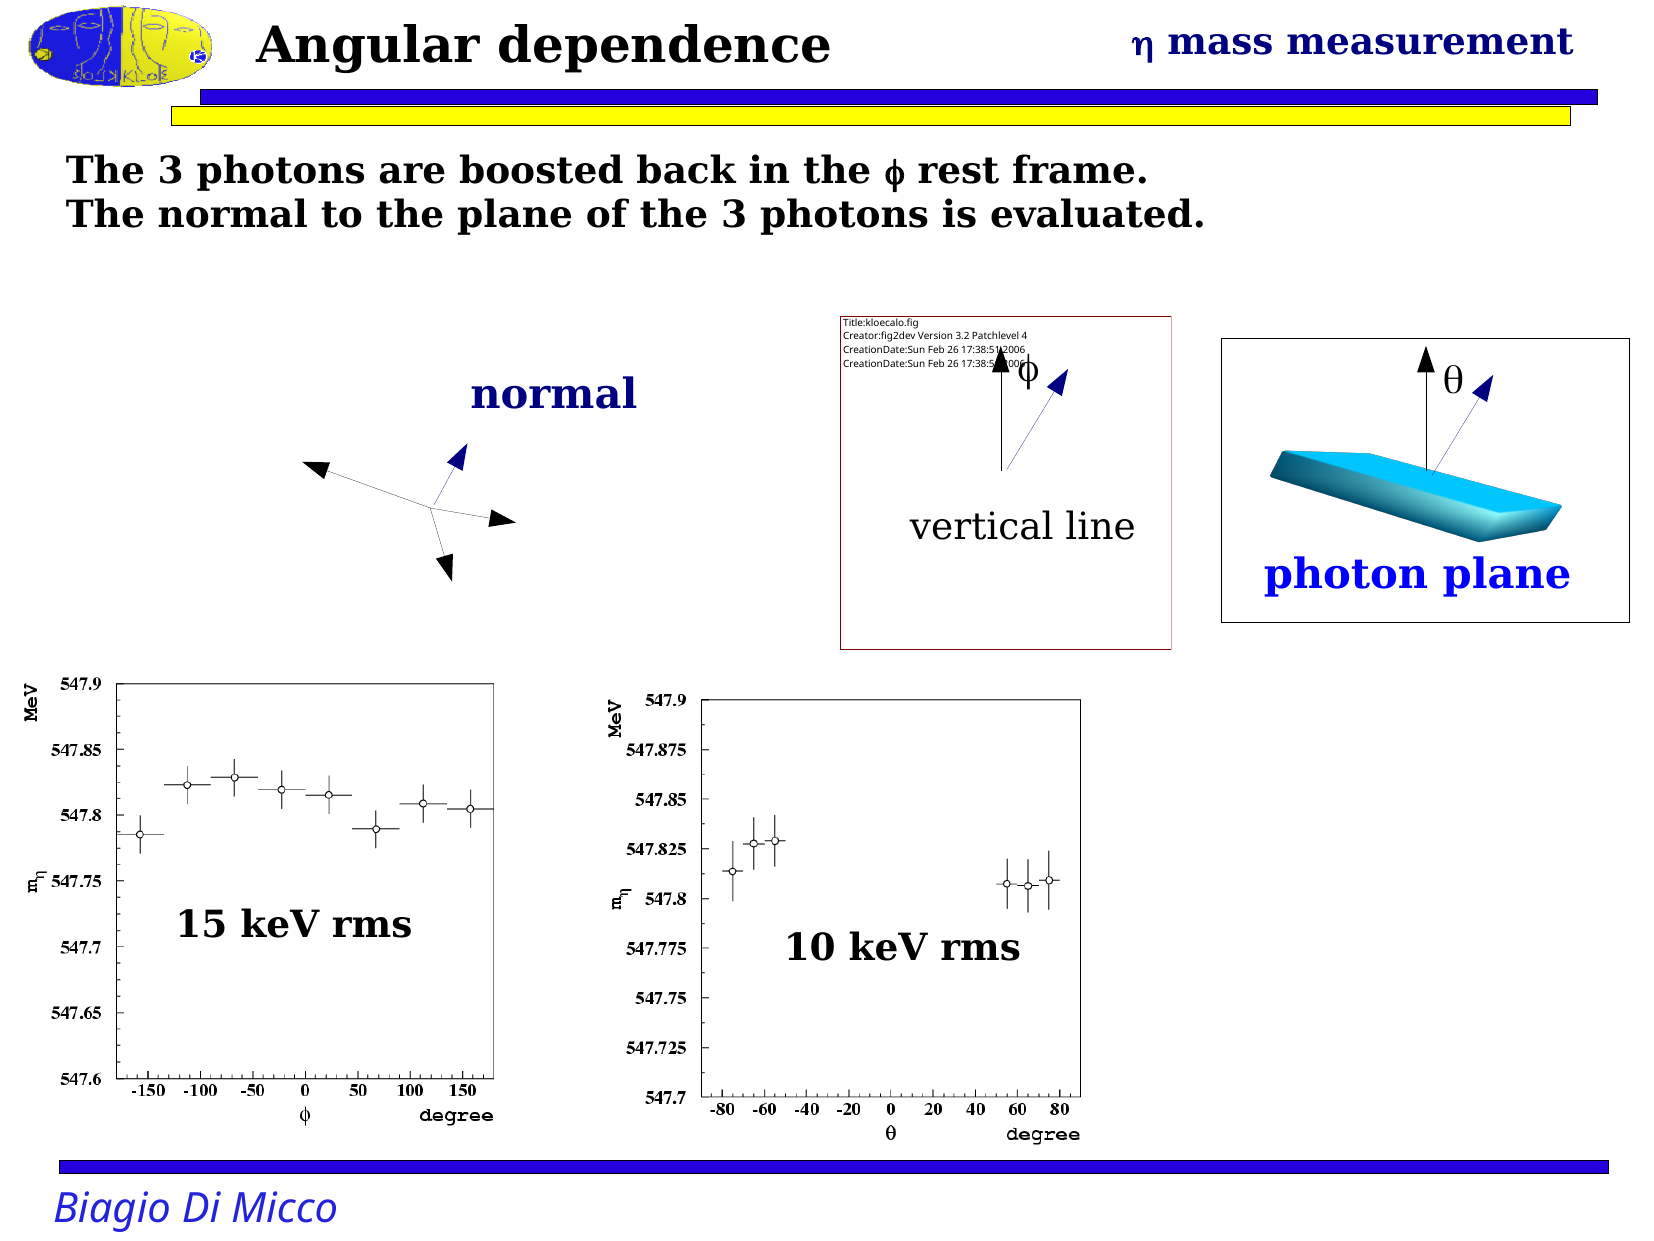

Angular dependence
The 3 photons are boosted back in the f rest frame.
The normal to the plane of the 3 photons is evaluated.
f
q
normal
vertical line
photon plane
15 keV rms
10 keV rms